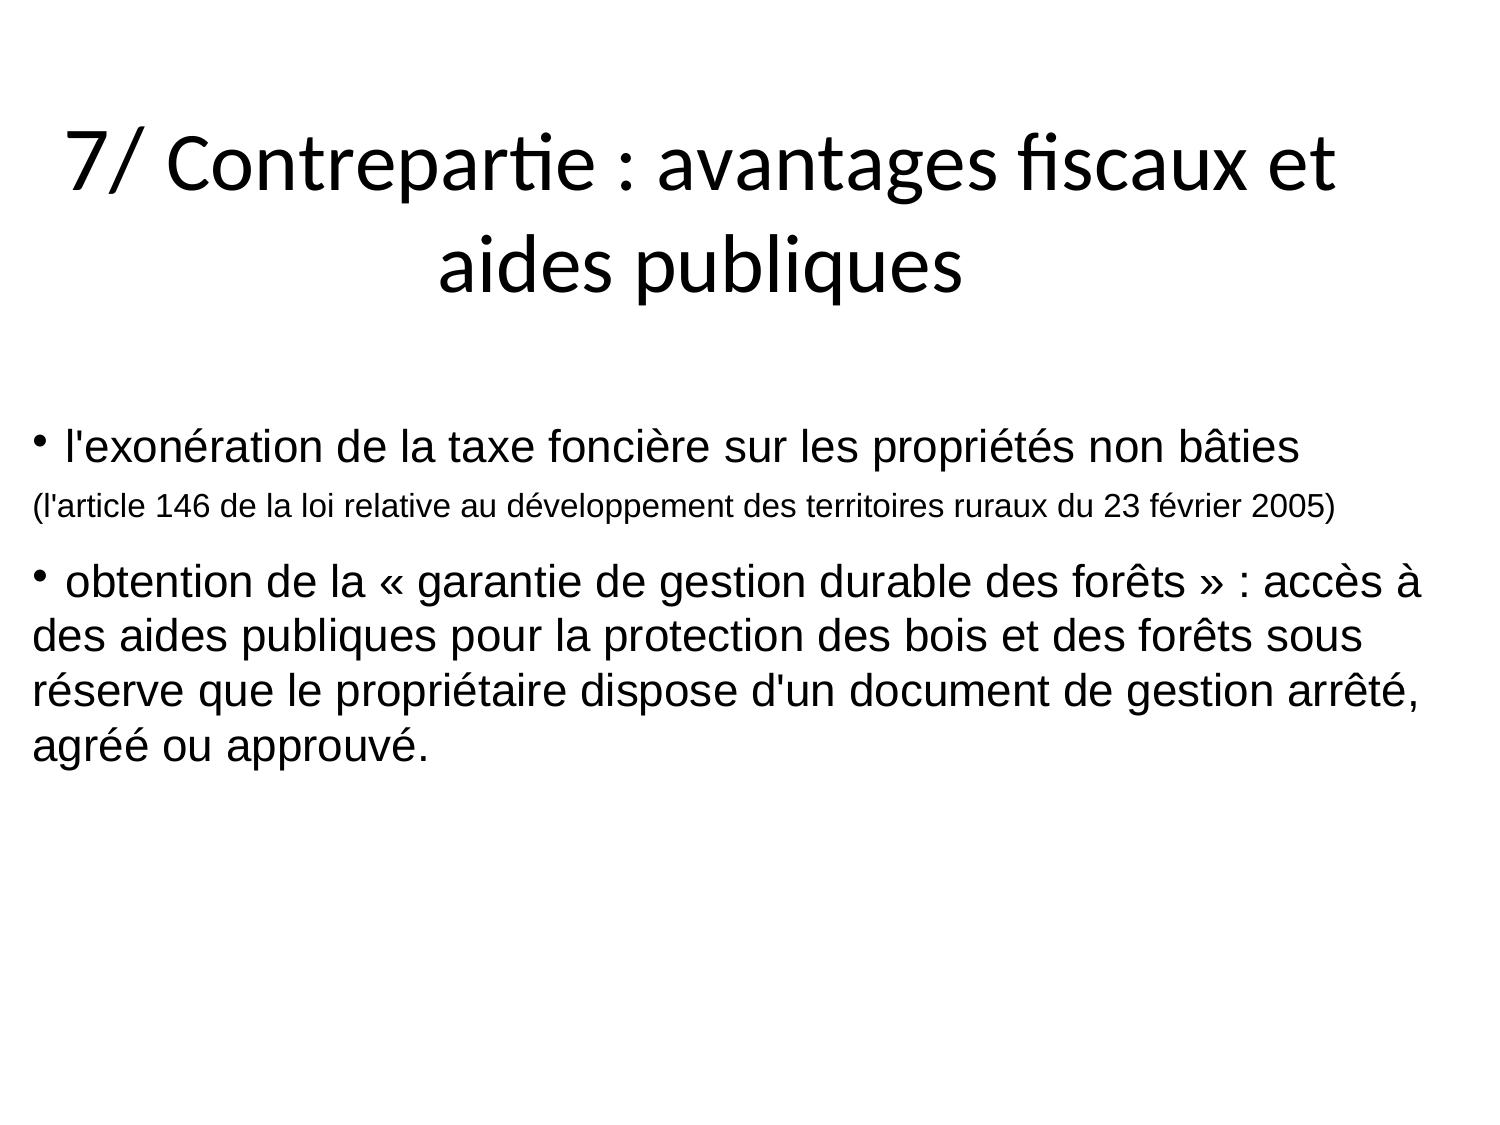

# 7/ Contrepartie : avantages fiscaux et aides publiques
 l'exonération de la taxe foncière sur les propriétés non bâties
(l'article 146 de la loi relative au développement des territoires ruraux du 23 février 2005)
 obtention de la « garantie de gestion durable des forêts » : accès à des aides publiques pour la protection des bois et des forêts sous réserve que le propriétaire dispose d'un document de gestion arrêté, agréé ou approuvé.